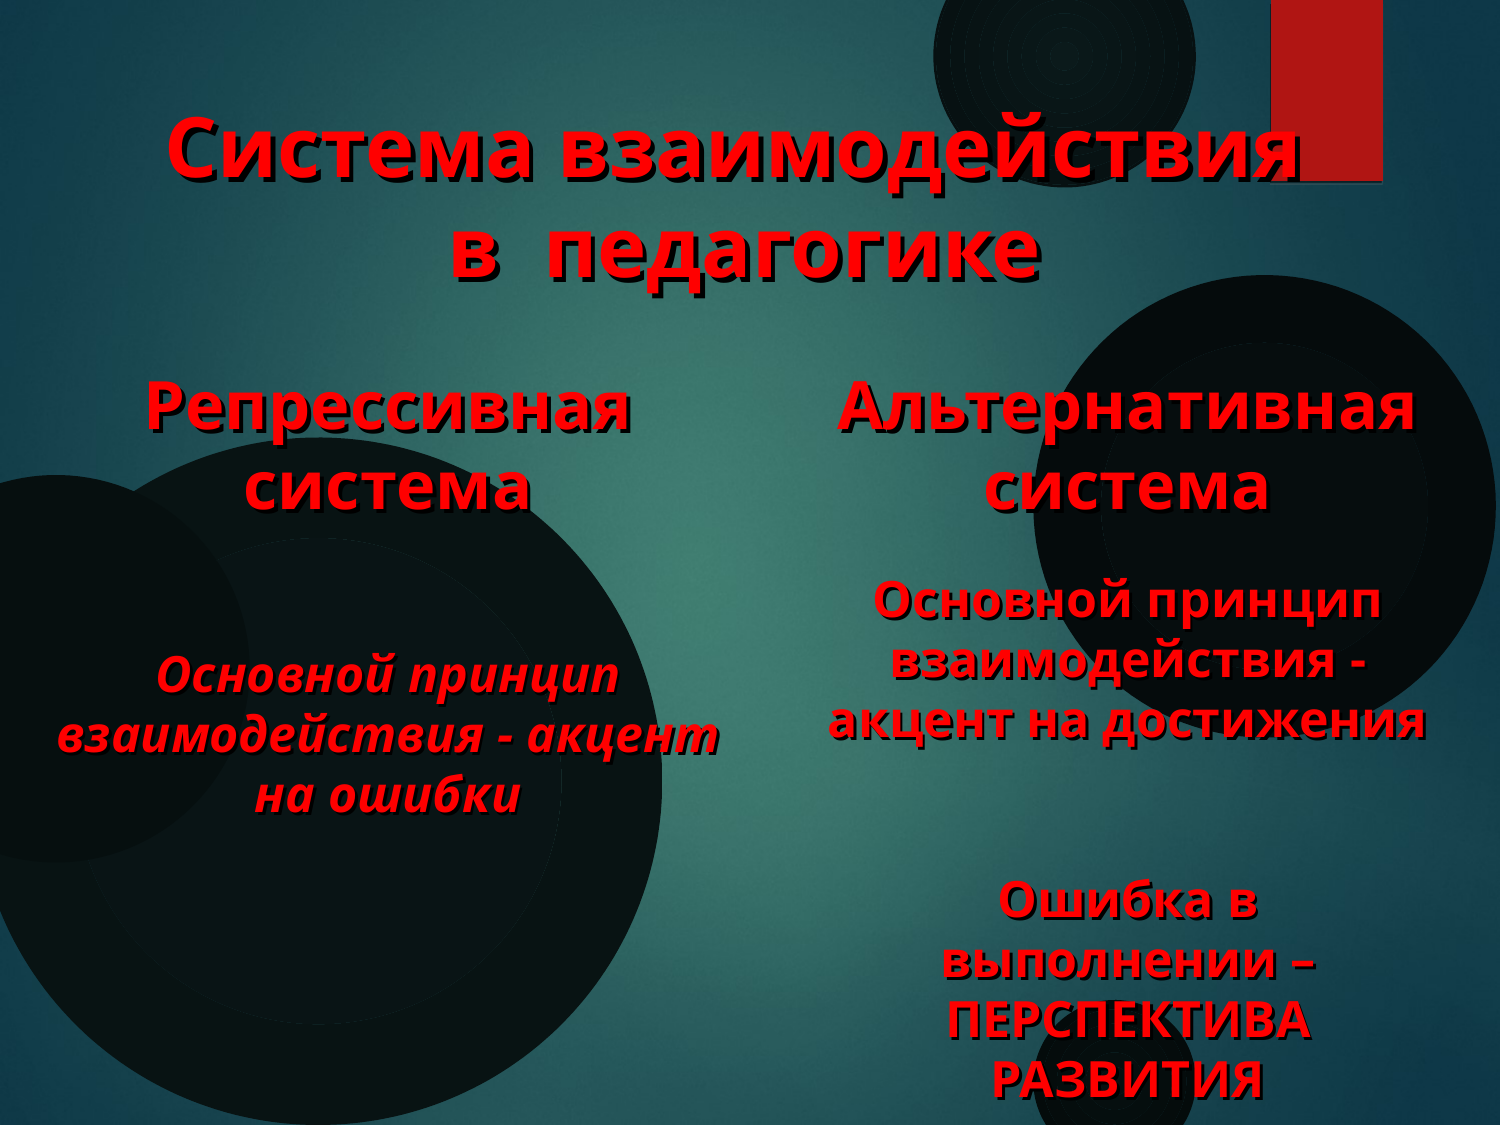

# Система взаимодействия в педагогике
Репрессивная система
Основной принцип взаимодействия - акцент на ошибки
Альтернативная система
Основной принцип взаимодействия - акцент на достижения
Ошибка в выполнении – ПЕРСПЕКТИВА РАЗВИТИЯ